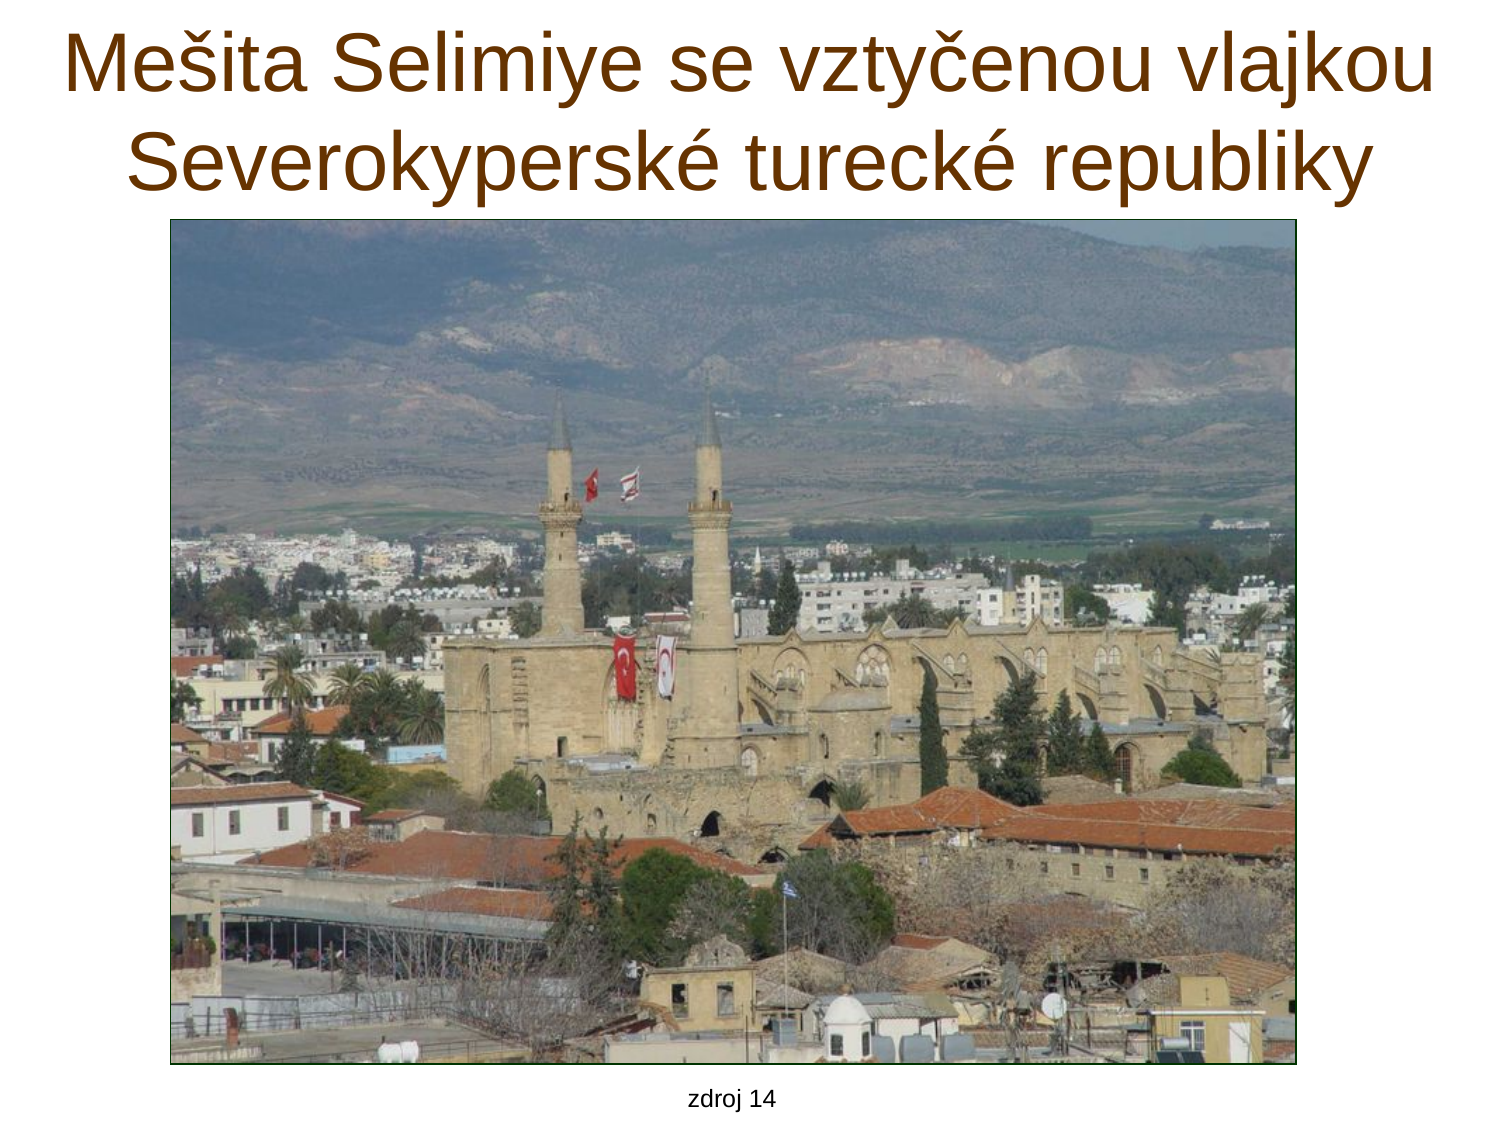

Mešita Selimiye se vztyčenou vlajkou Severokyperské turecké republiky
zdroj 14